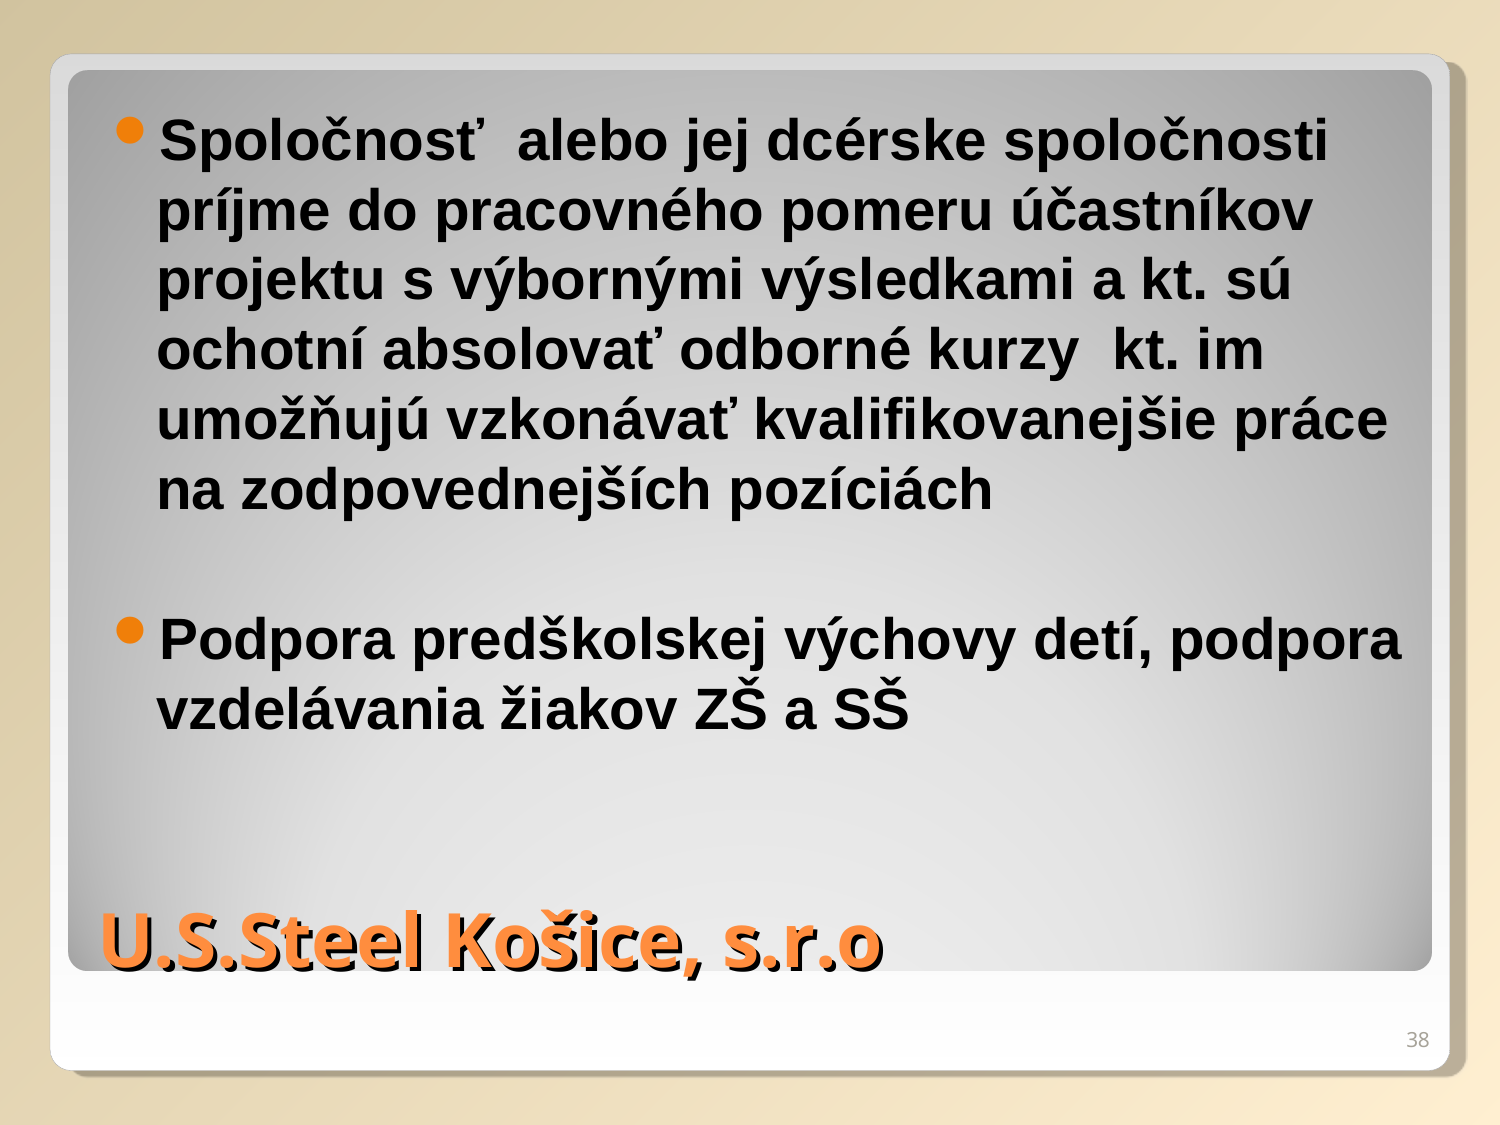

Spoločnosť alebo jej dcérske spoločnosti príjme do pracovného pomeru účastníkov projektu s výbornými výsledkami a kt. sú ochotní absolovať odborné kurzy kt. im umožňujú vzkonávať kvalifikovanejšie práce na zodpovednejších pozíciách
Podpora predškolskej výchovy detí, podpora vzdelávania žiakov ZŠ a SŠ
# U.S.Steel Košice, s.r.o